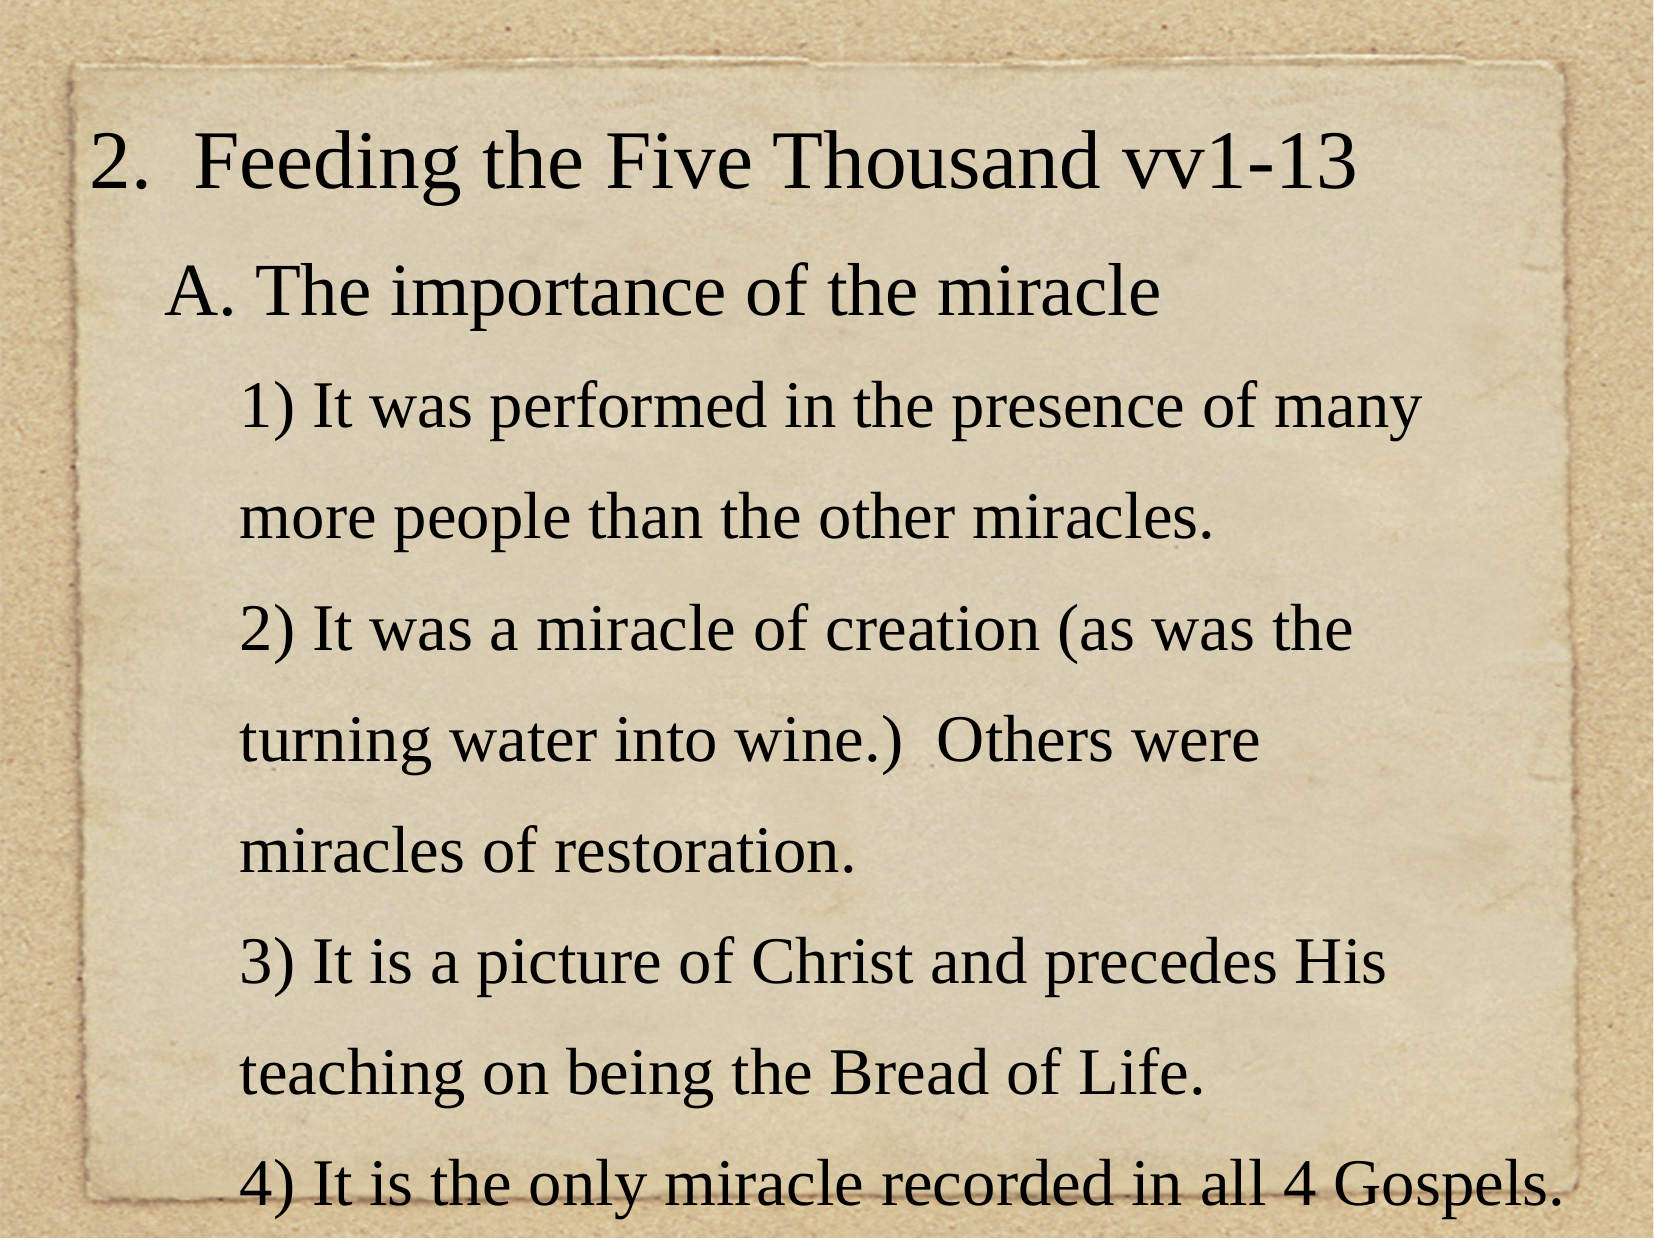

2. Feeding the Five Thousand vv1-13
	A. The importance of the miracle
		1) It was performed in the presence of many 				more people than the other miracles.
		2) It was a miracle of creation (as was the 					turning water into wine.) Others were 							miracles of restoration.
		3) It is a picture of Christ and precedes His 					teaching on being the Bread of Life.
		4) It is the only miracle recorded in all 4 Gospels.